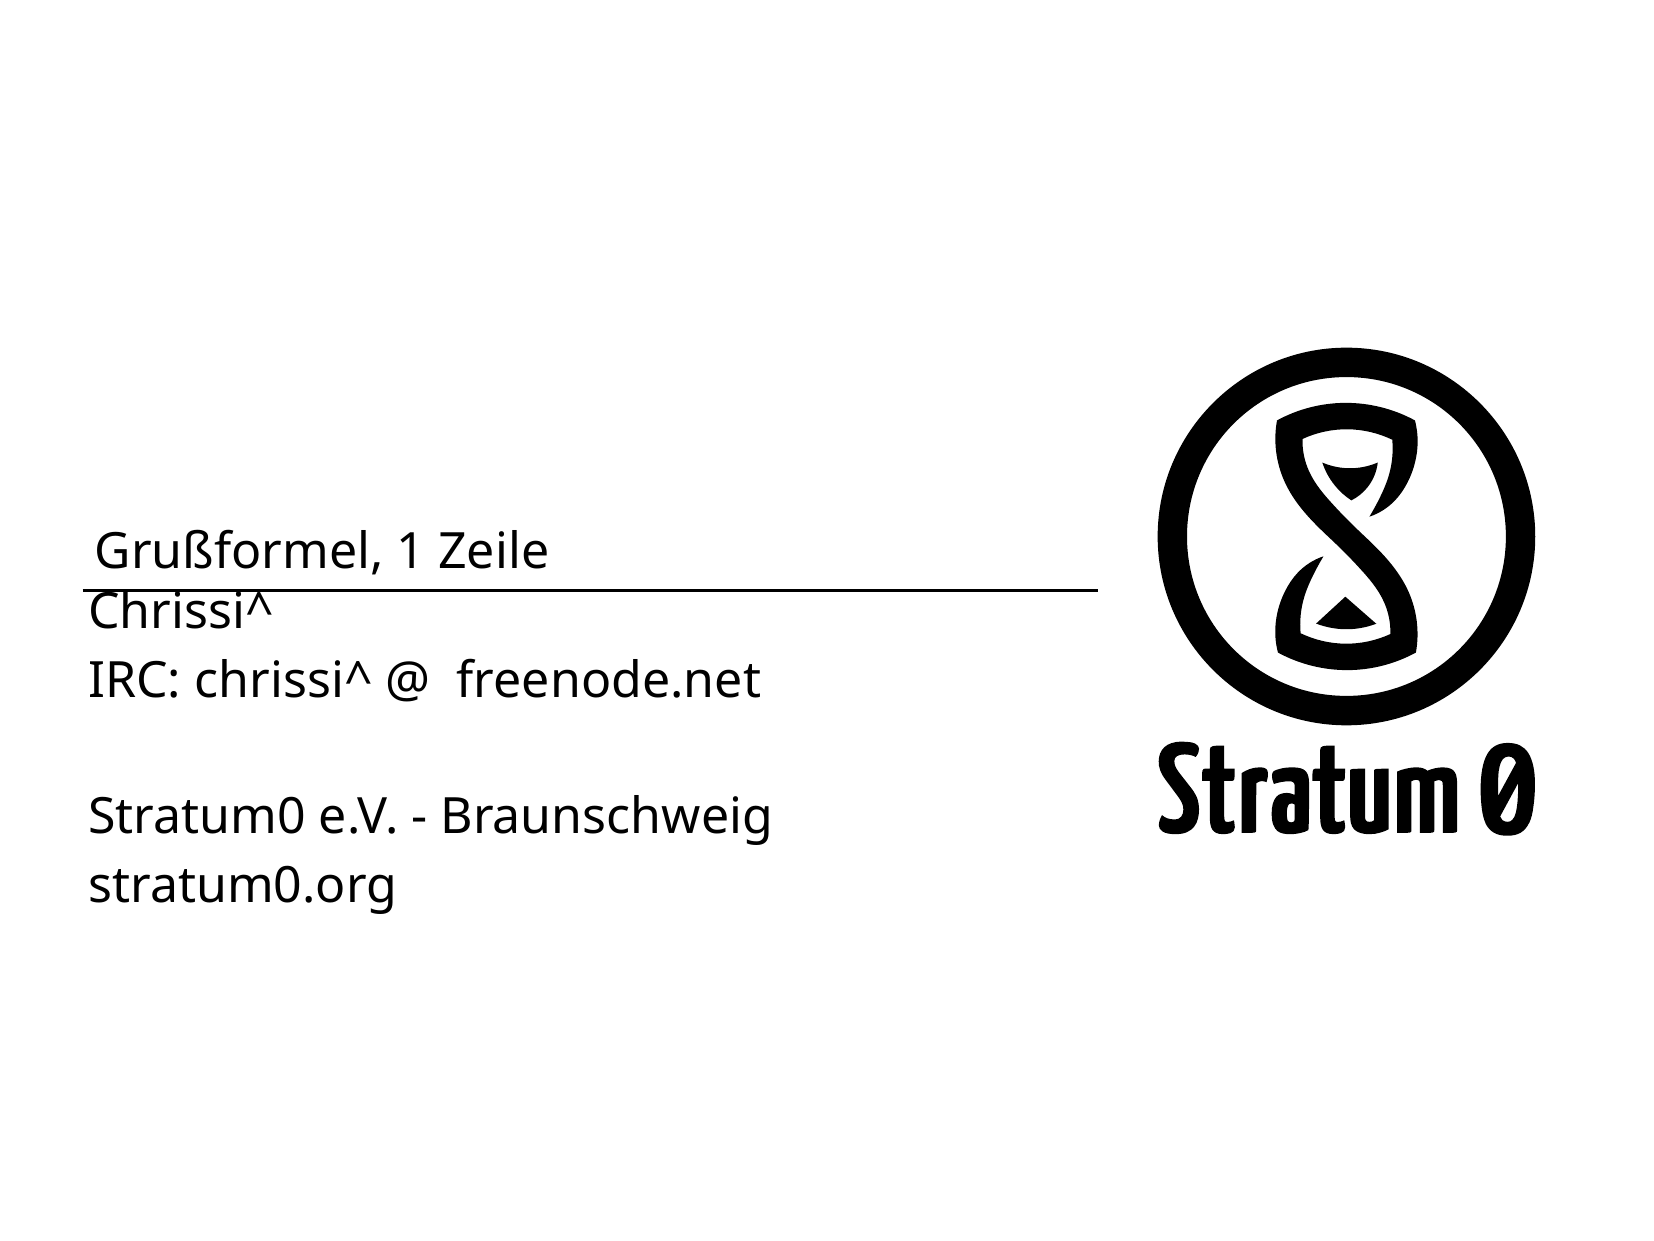

# Grußformel, 1 Zeile
Chrissi^
IRC: chrissi^ @ freenode.net
Stratum0 e.V. - Braunschweig
stratum0.org
Chrissi^
3